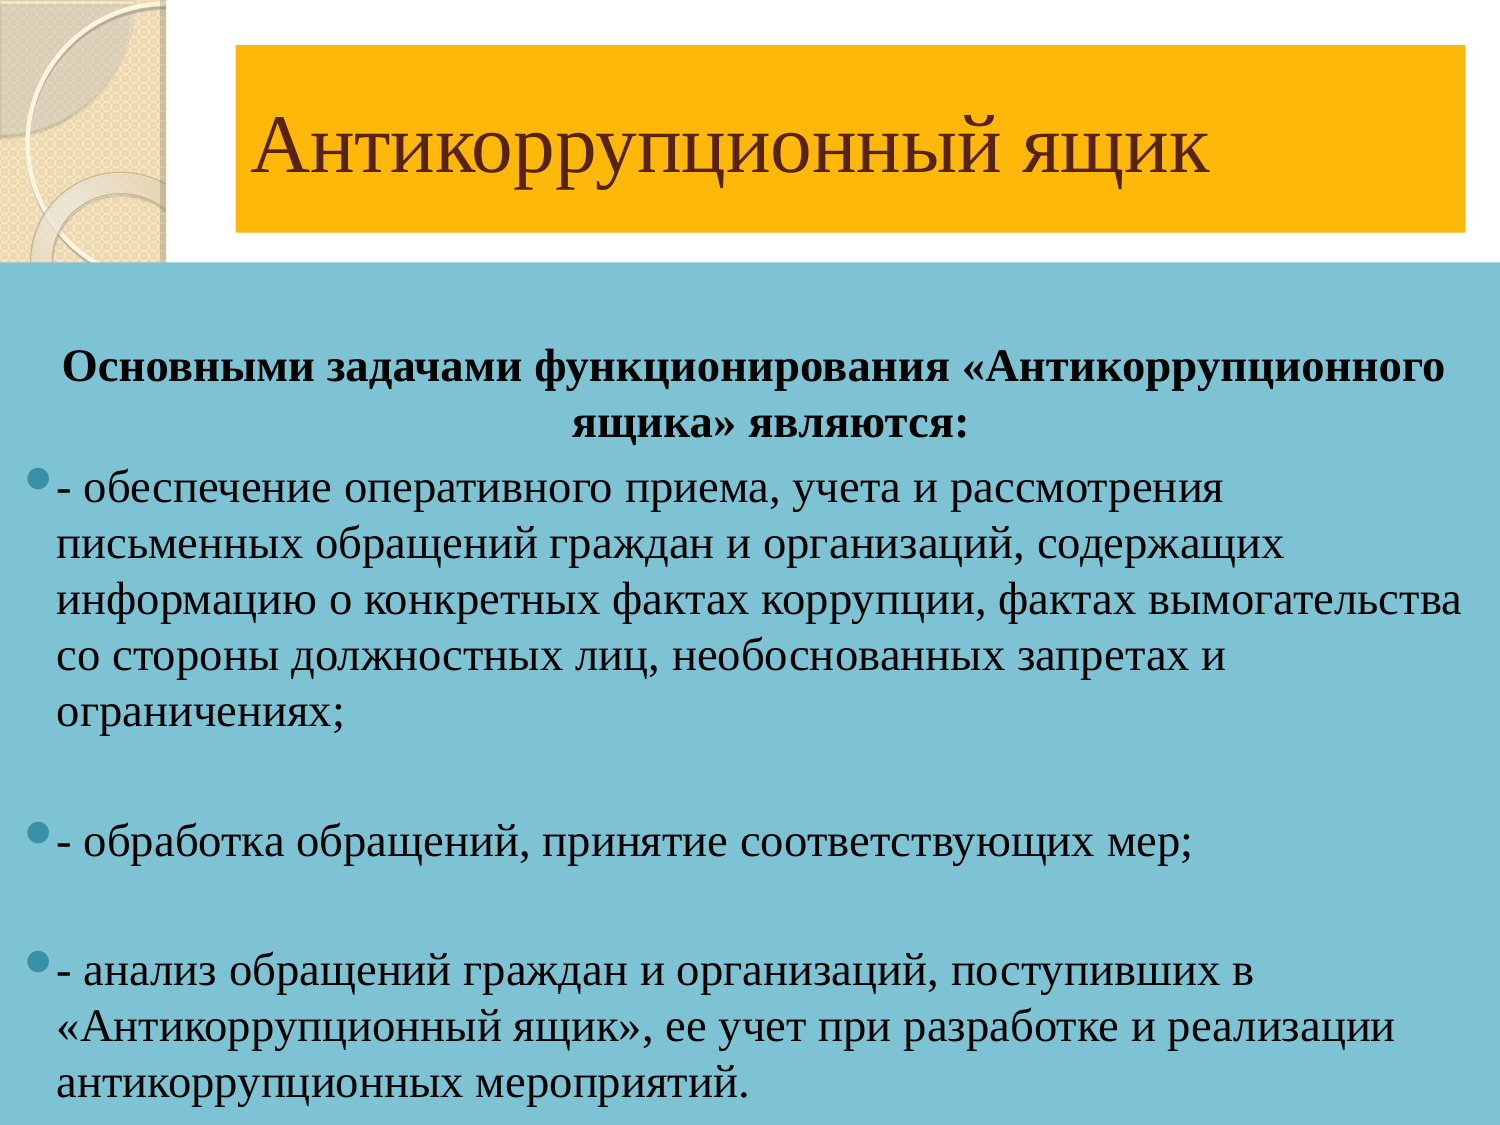

# Антикоррупционный ящик
Основными задачами функционирования «Антикоррупционного ящика» являются:
	- обеспечение оперативного приема, учета и рассмотрения письменных обращений граждан и организаций, содержащих информацию о конкретных фактах коррупции, фактах вымогательства со стороны должностных лиц, необоснованных запретах и ограничениях;
	- обработка обращений, принятие соответствующих мер;
	- анализ обращений граждан и организаций, поступивших в «Антикоррупционный ящик», ее учет при разработке и реализации антикоррупционных мероприятий.